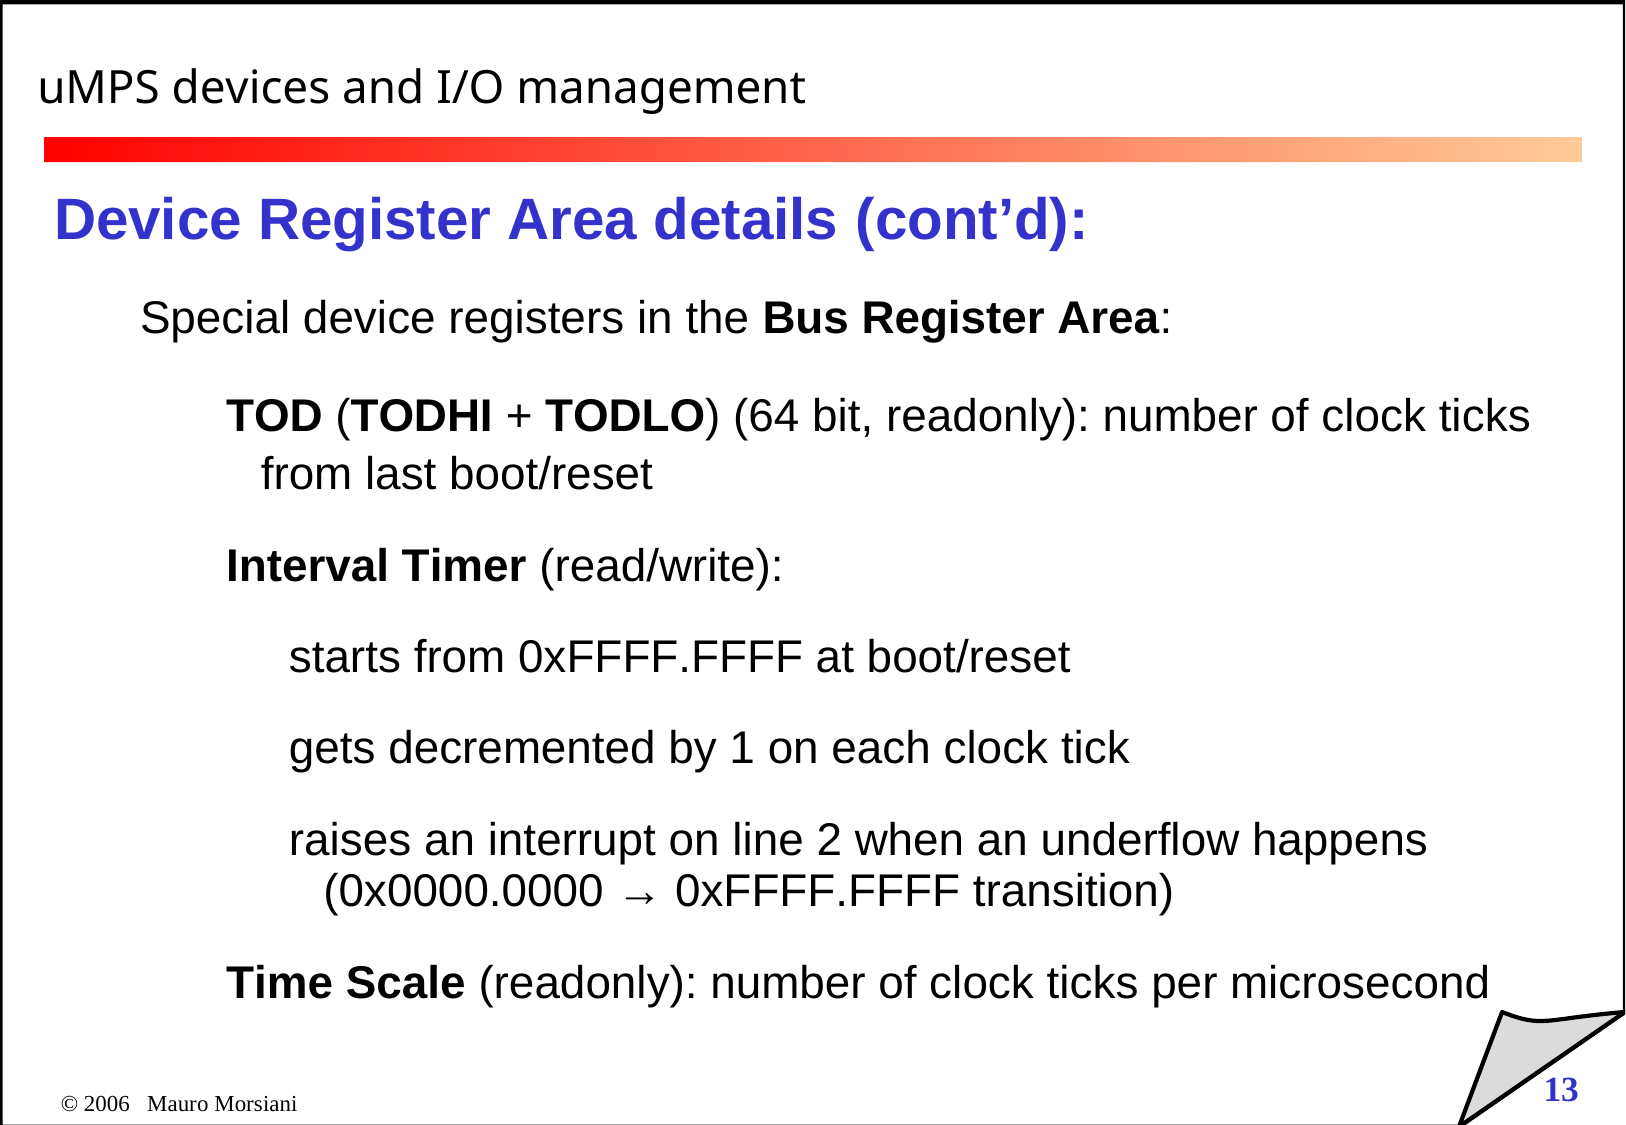

# uMPS devices and I/O management
Device Register Area details (cont’d):
Special device registers in the Bus Register Area:
TOD (TODHI + TODLO) (64 bit, readonly): number of clock ticks from last boot/reset
Interval Timer (read/write):
starts from 0xFFFF.FFFF at boot/reset
gets decremented by 1 on each clock tick
raises an interrupt on line 2 when an underflow happens (0x0000.0000 → 0xFFFF.FFFF transition)
Time Scale (readonly): number of clock ticks per microsecond